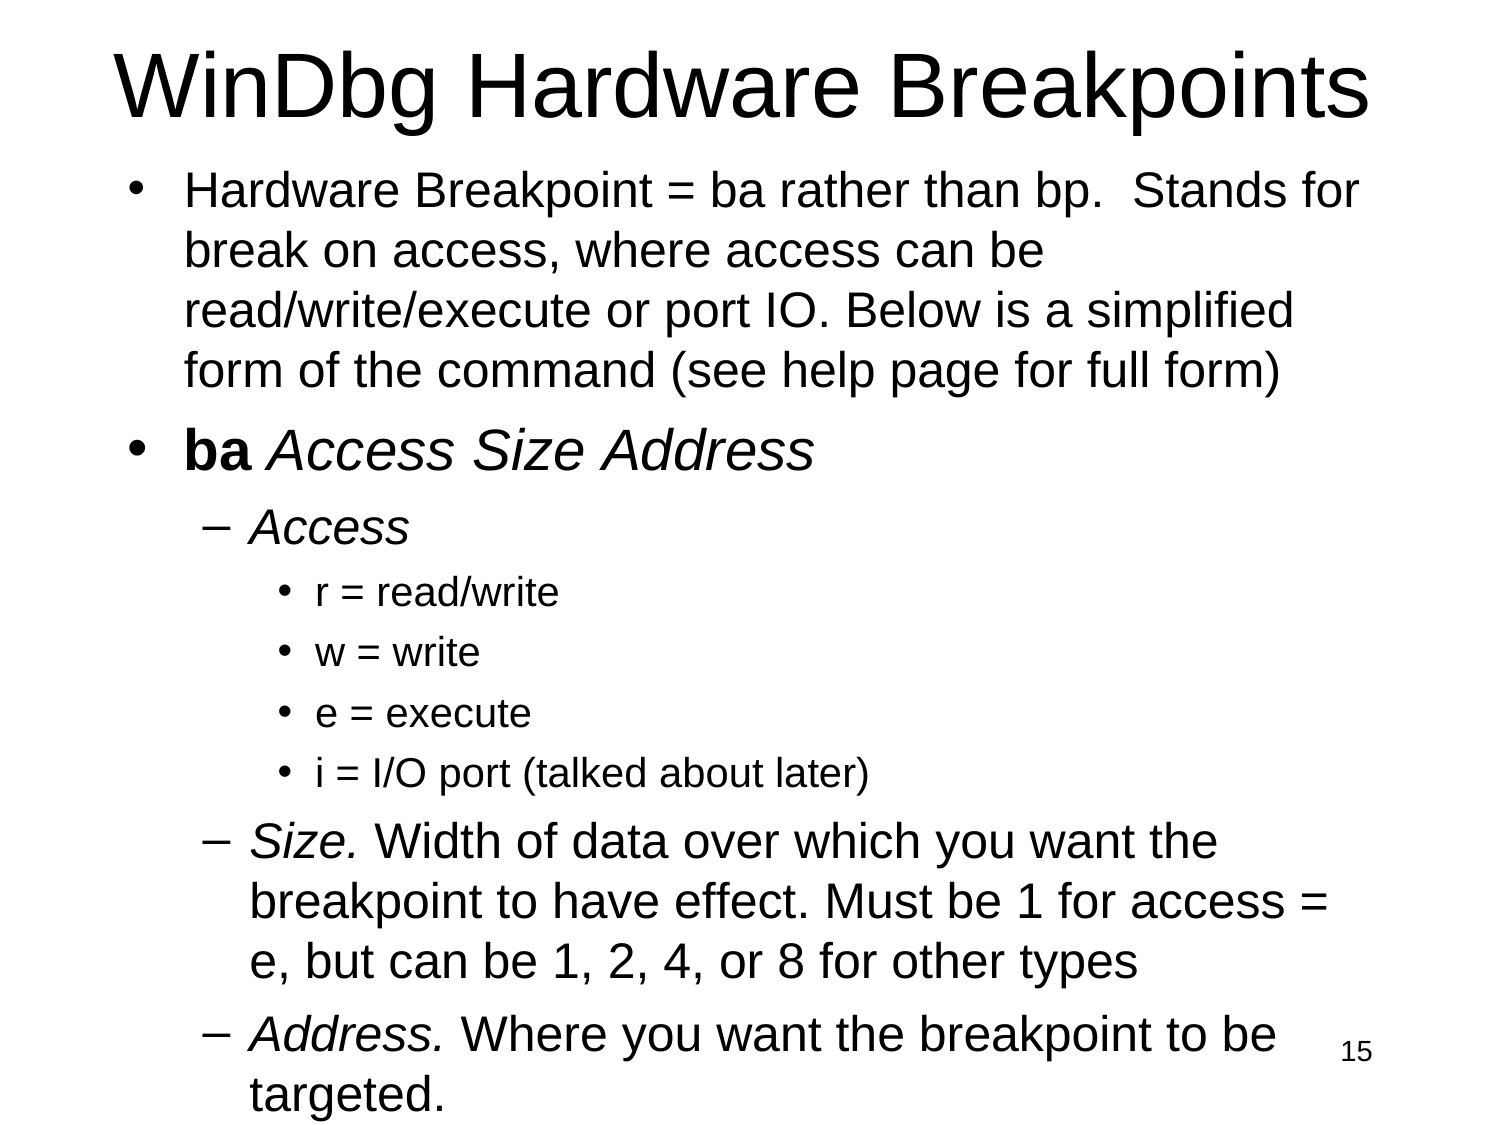

# WinDbg Hardware Breakpoints
Hardware Breakpoint = ba rather than bp. Stands for break on access, where access can be read/write/execute or port IO. Below is a simplified form of the command (see help page for full form)
ba Access Size Address
Access
r = read/write
w = write
e = execute
i = I/O port (talked about later)
Size. Width of data over which you want the breakpoint to have effect. Must be 1 for access = e, but can be 1, 2, 4, or 8 for other types
Address. Where you want the breakpoint to be targeted.